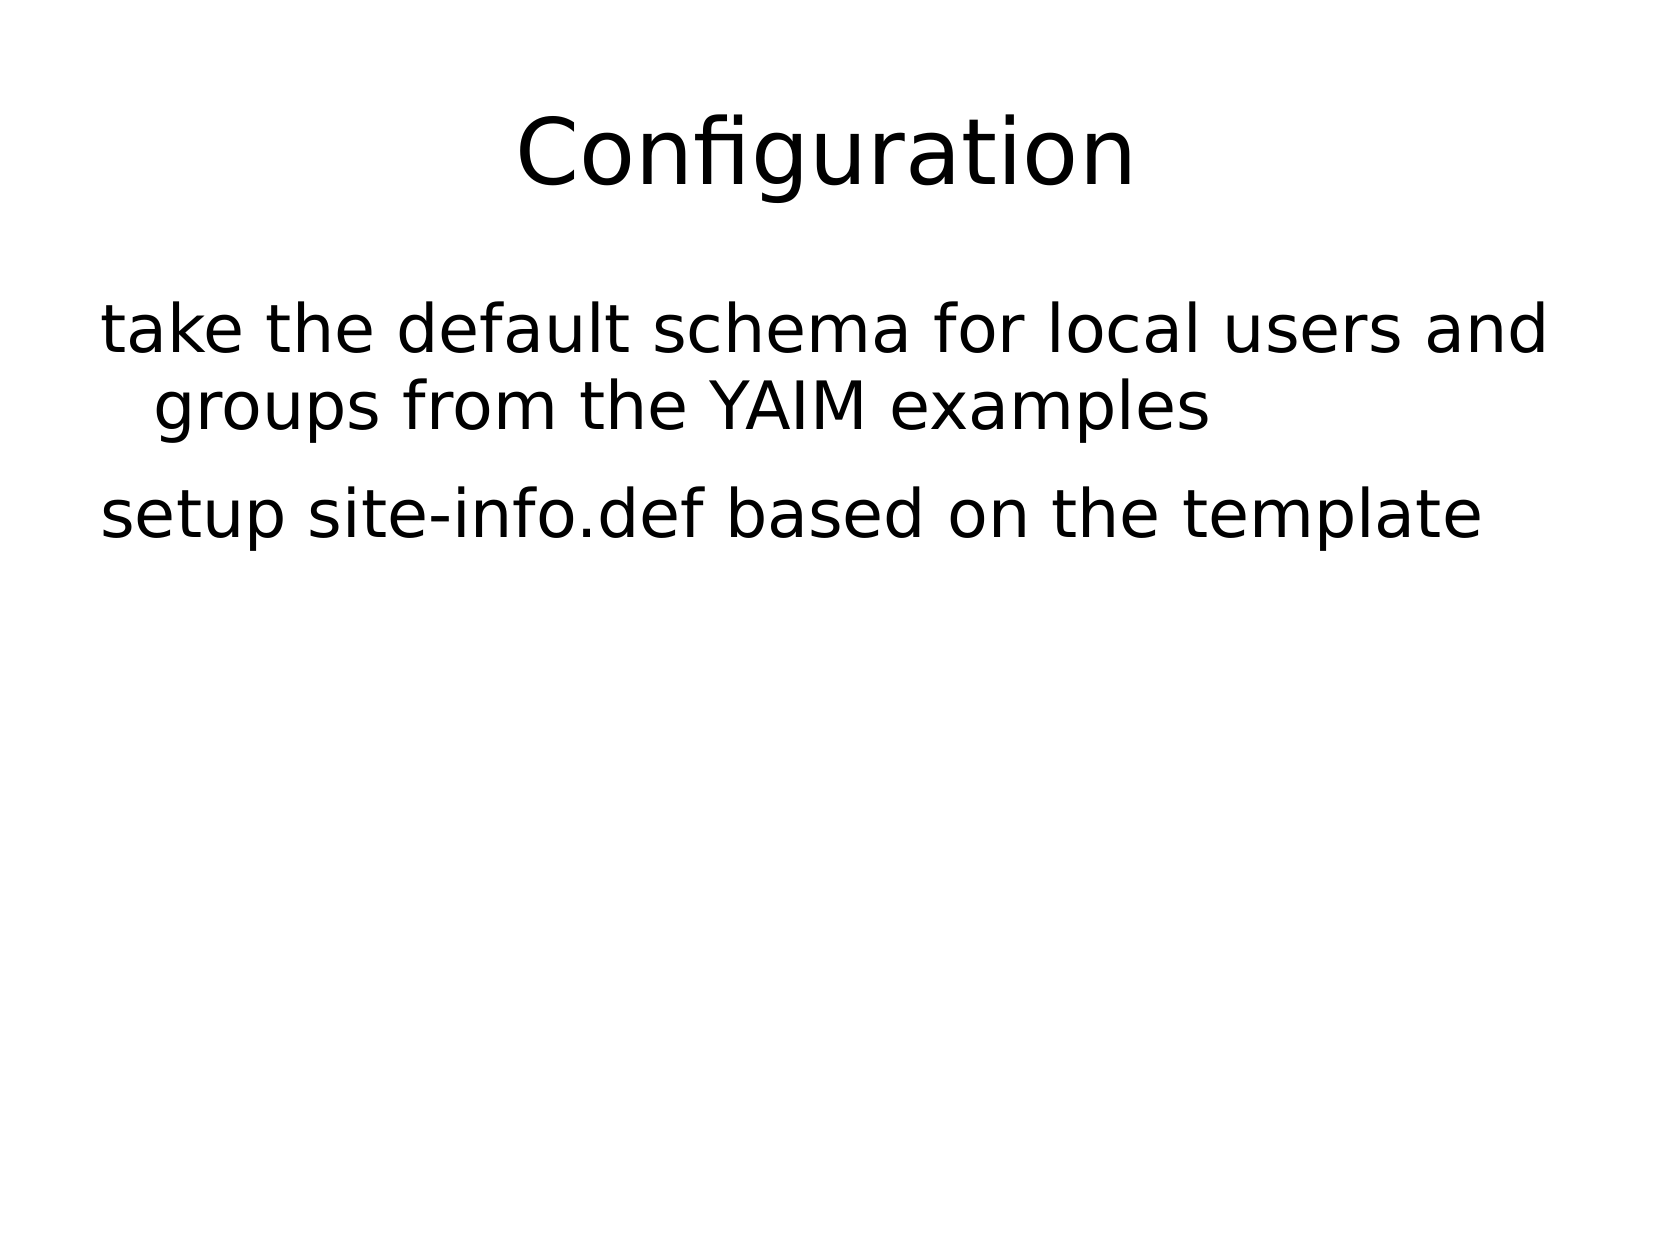

# Configuration
take the default schema for local users and groups from the YAIM examples
setup site-info.def based on the template